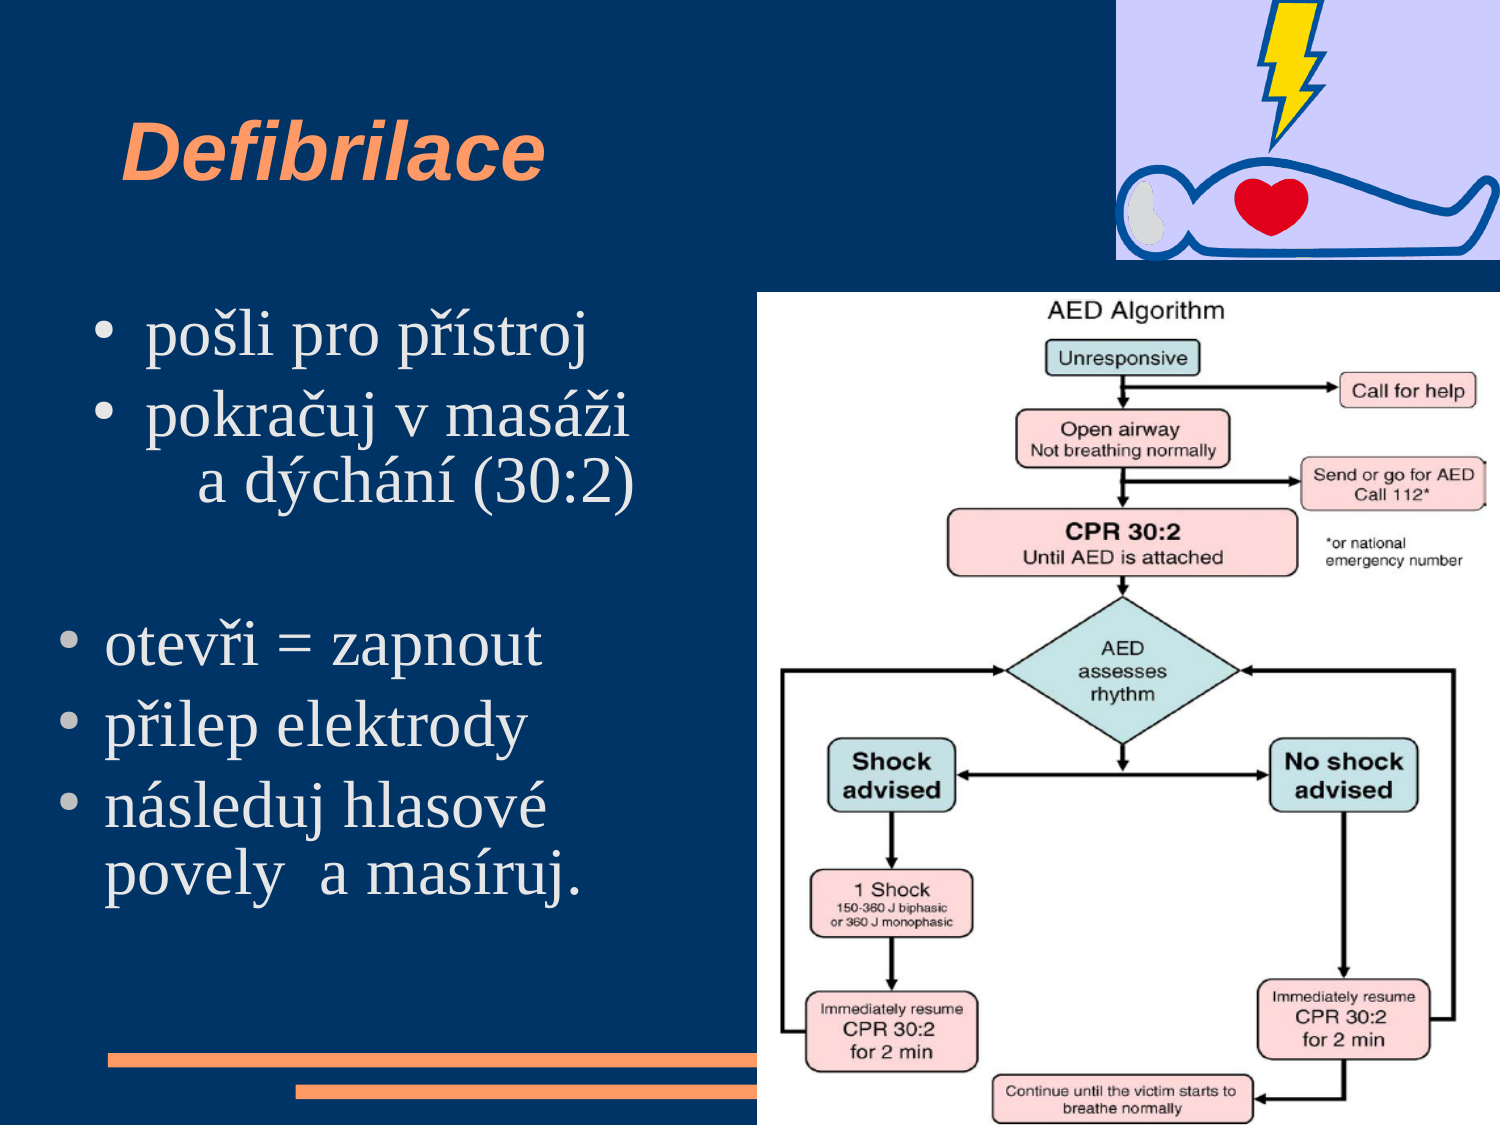

# Defibrilace
pošli pro přístroj
pokračuj v masáži
a dýchání (30:2)
otevři = zapnout
přilep elektrody
následuj hlasové
povely a masíruj.